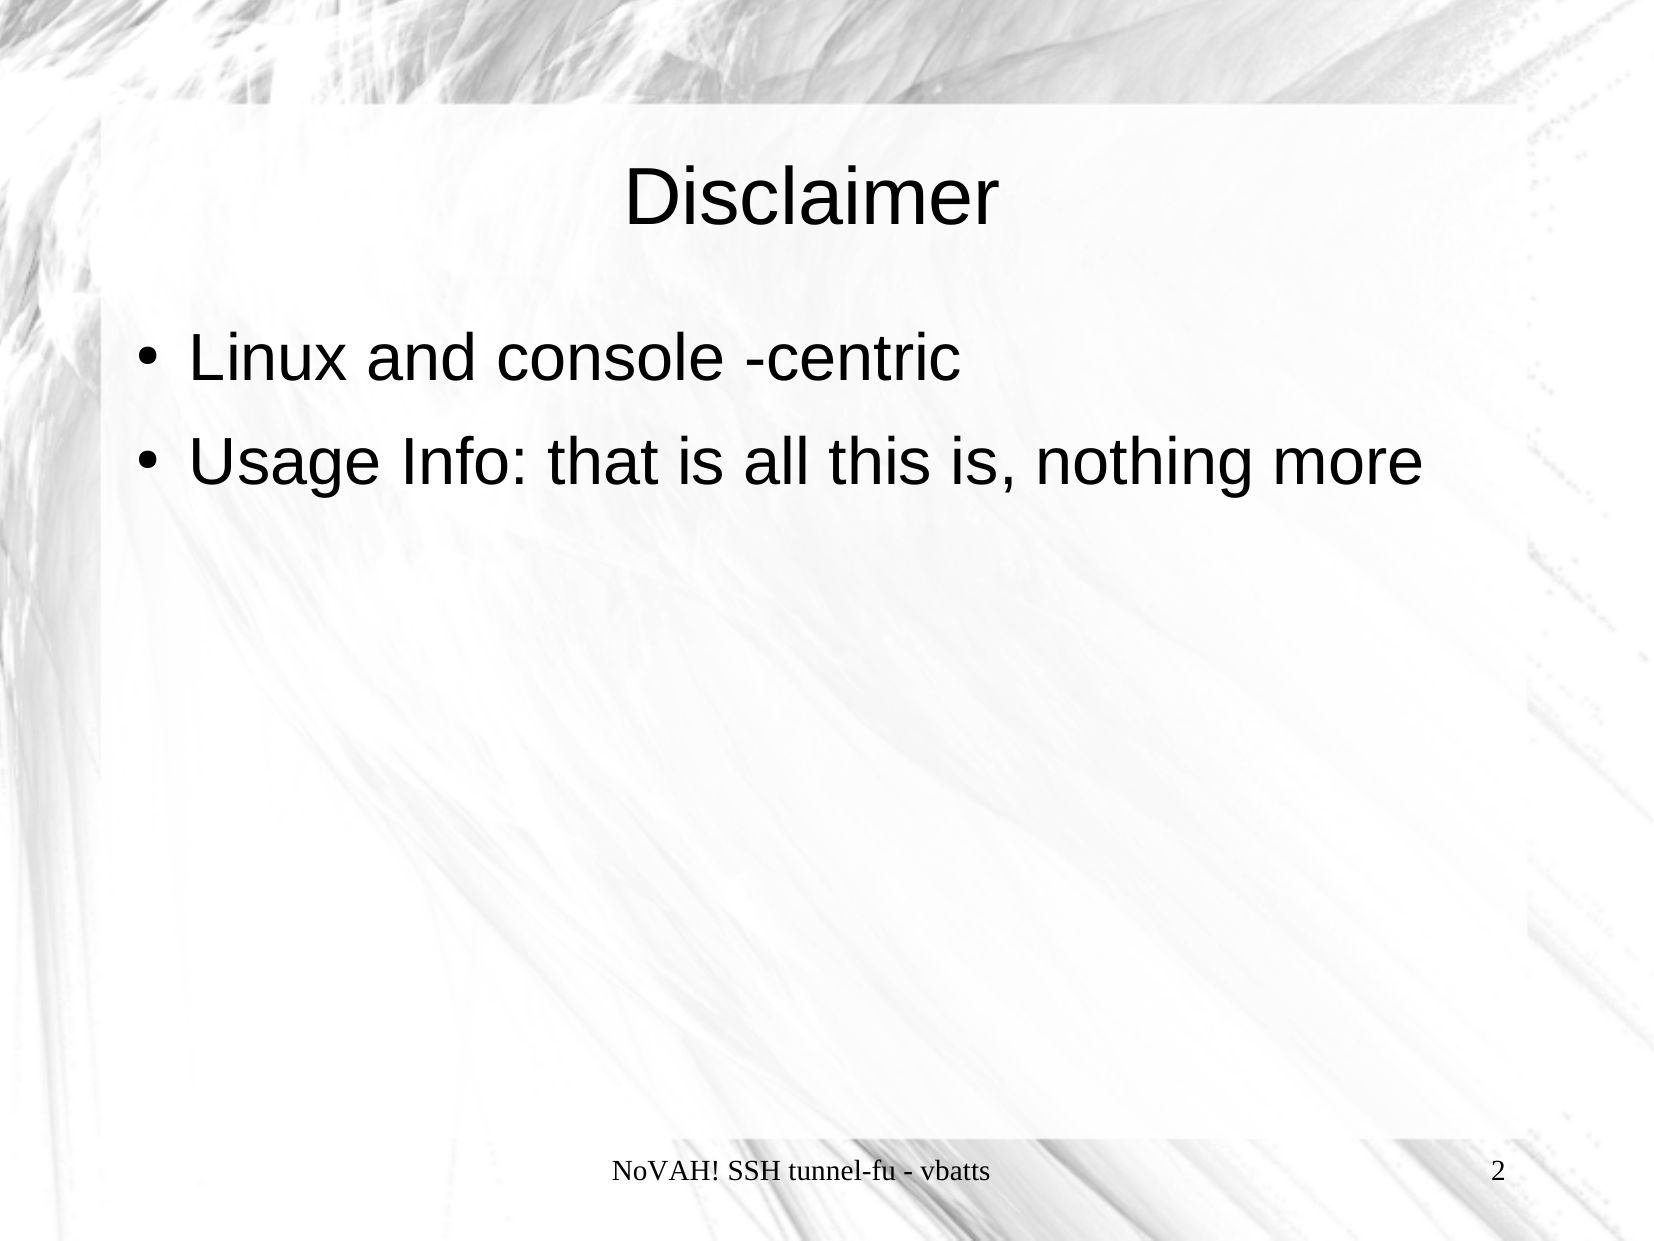

# Disclaimer
Linux and console -centric
Usage Info: that is all this is, nothing more
NoVAH! SSH tunnel-fu - vbatts
2